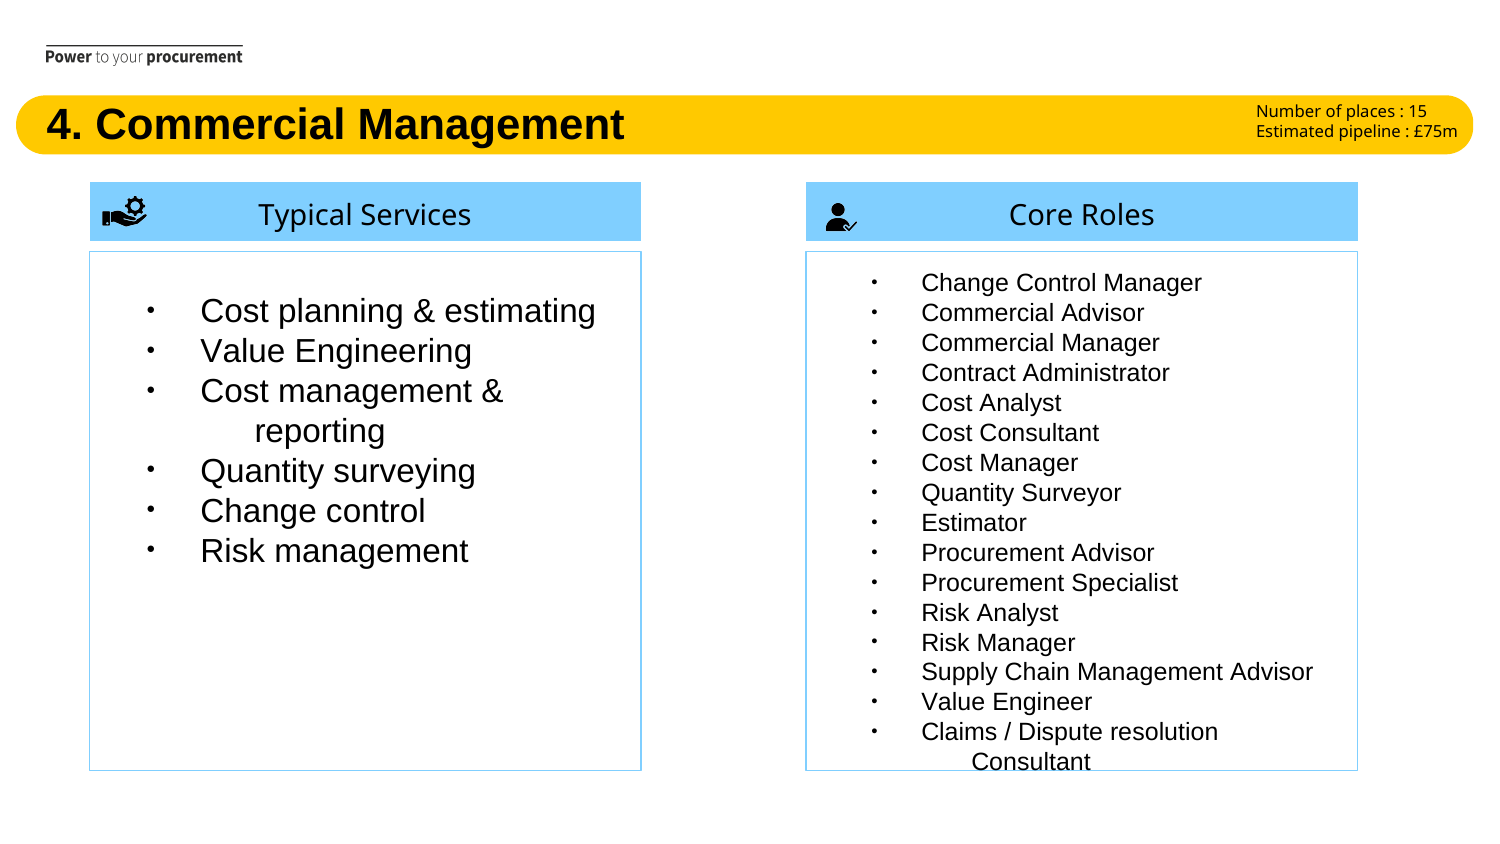

Number of places : 15
Estimated pipeline : £75m
# 4. Commercial Management
Typical Services
Core Roles
Cost planning & estimating
Value Engineering
Cost management & reporting
Quantity surveying
Change control
Risk management
Change Control Manager
Commercial Advisor
Commercial Manager
Contract Administrator
Cost Analyst
Cost Consultant
Cost Manager
Quantity Surveyor
Estimator
Procurement Advisor
Procurement Specialist
Risk Analyst
Risk Manager
Supply Chain Management Advisor
Value Engineer
Claims / Dispute resolution Consultant